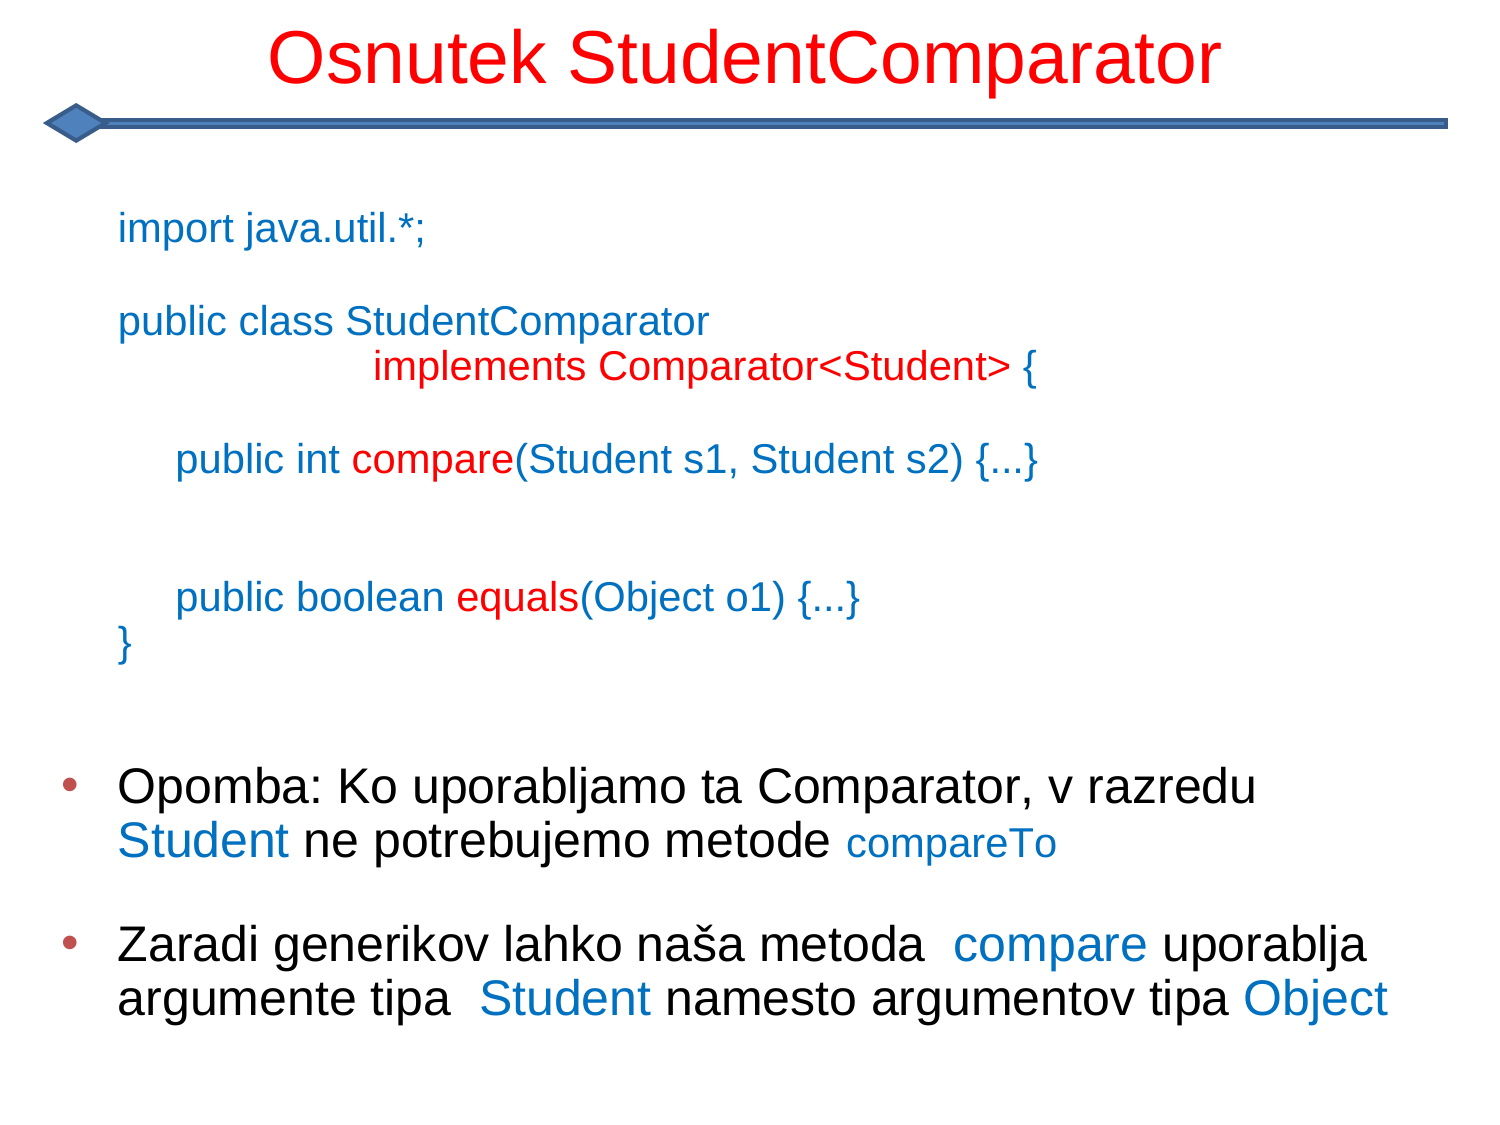

# Osnutek StudentComparator
import java.util.*;
public class StudentComparator
		 implements Comparator<Student> {
 public int compare(Student s1, Student s2) {...}
 public boolean equals(Object o1) {...}
}
Opomba: Ko uporabljamo ta Comparator, v razredu Student ne potrebujemo metode compareTo
Zaradi generikov lahko naša metoda compare uporablja argumente tipa Student namesto argumentov tipa Object